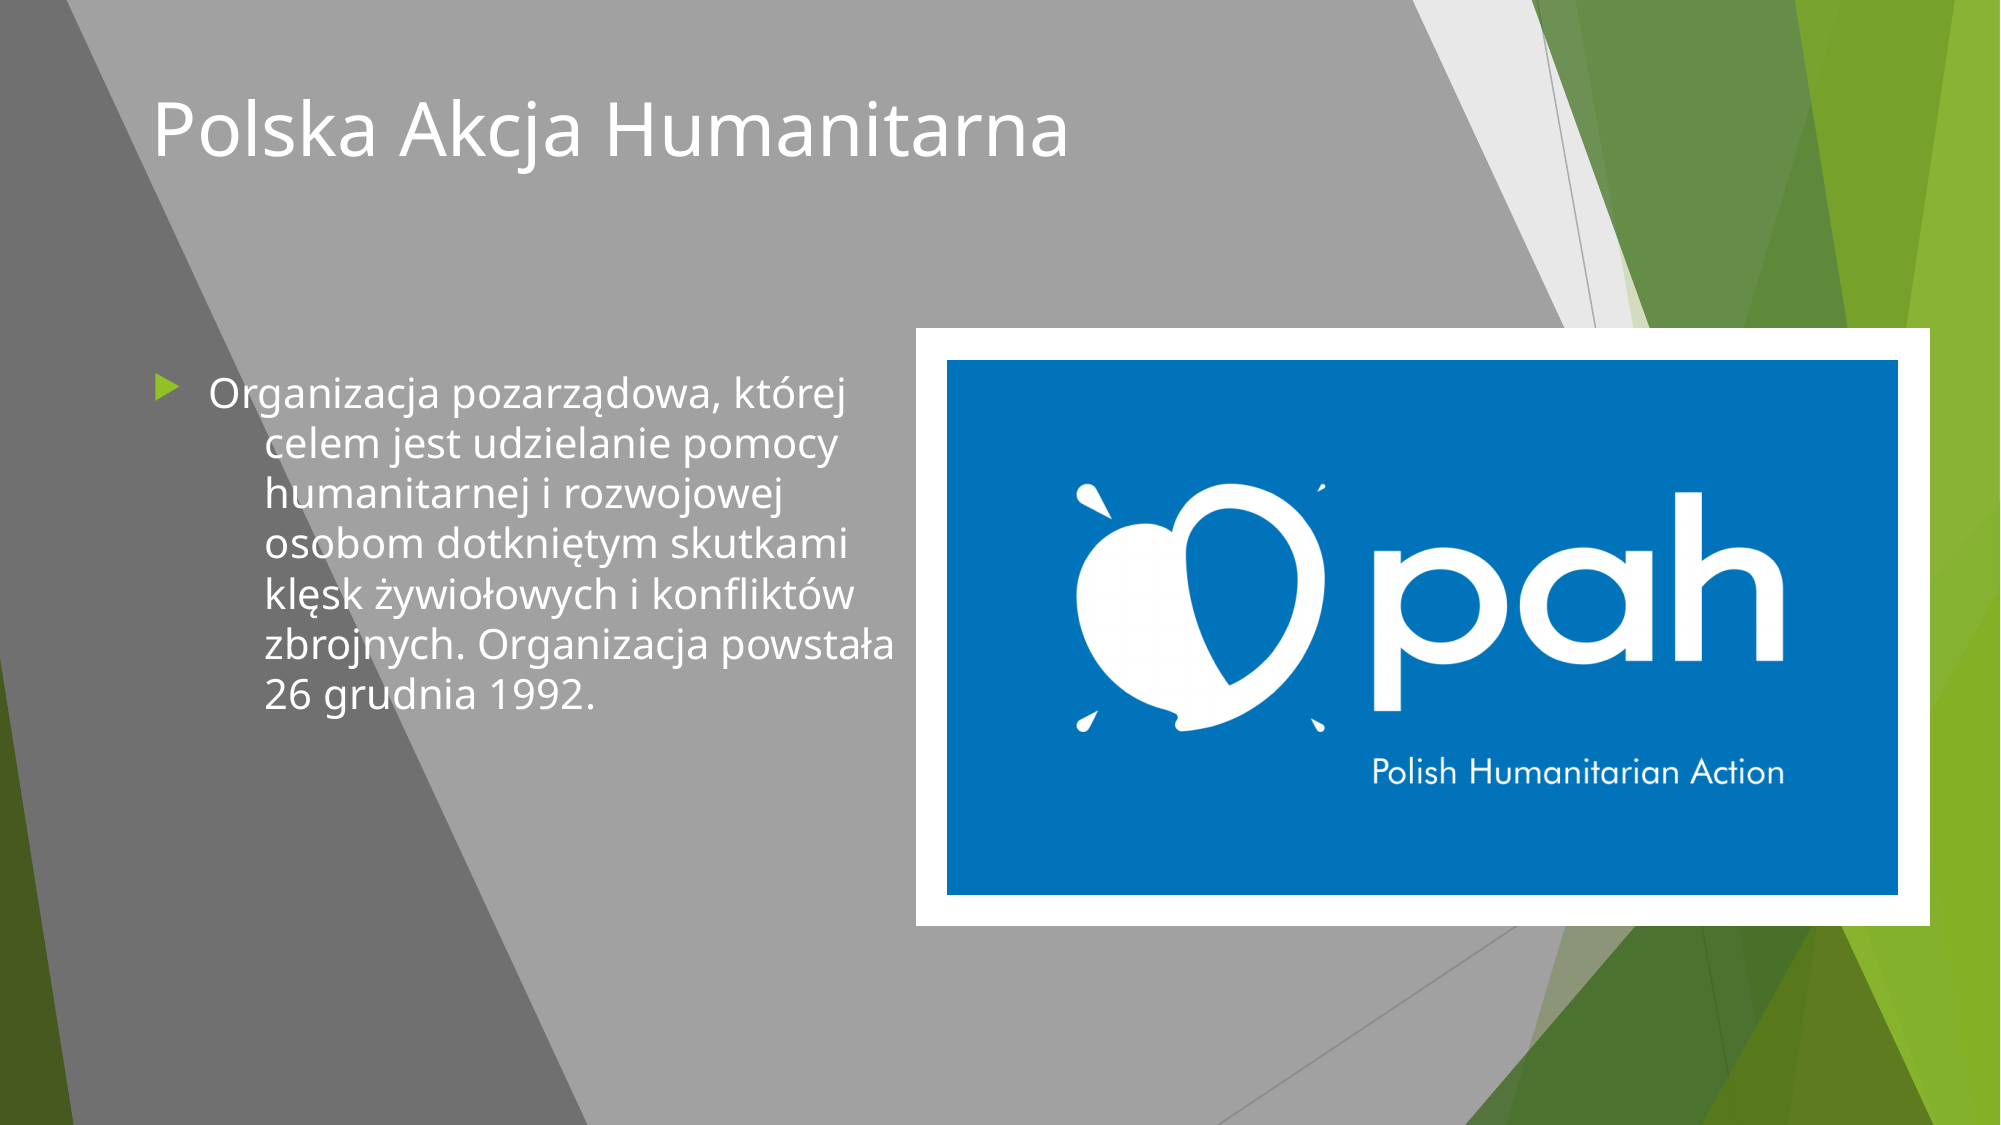

# Polska Akcja Humanitarna
Organizacja pozarządowa, której celem jest udzielanie pomocy humanitarnej i rozwojowej osobom dotkniętym skutkami klęsk żywiołowych i konfliktów zbrojnych. Organizacja powstała 26 grudnia 1992.